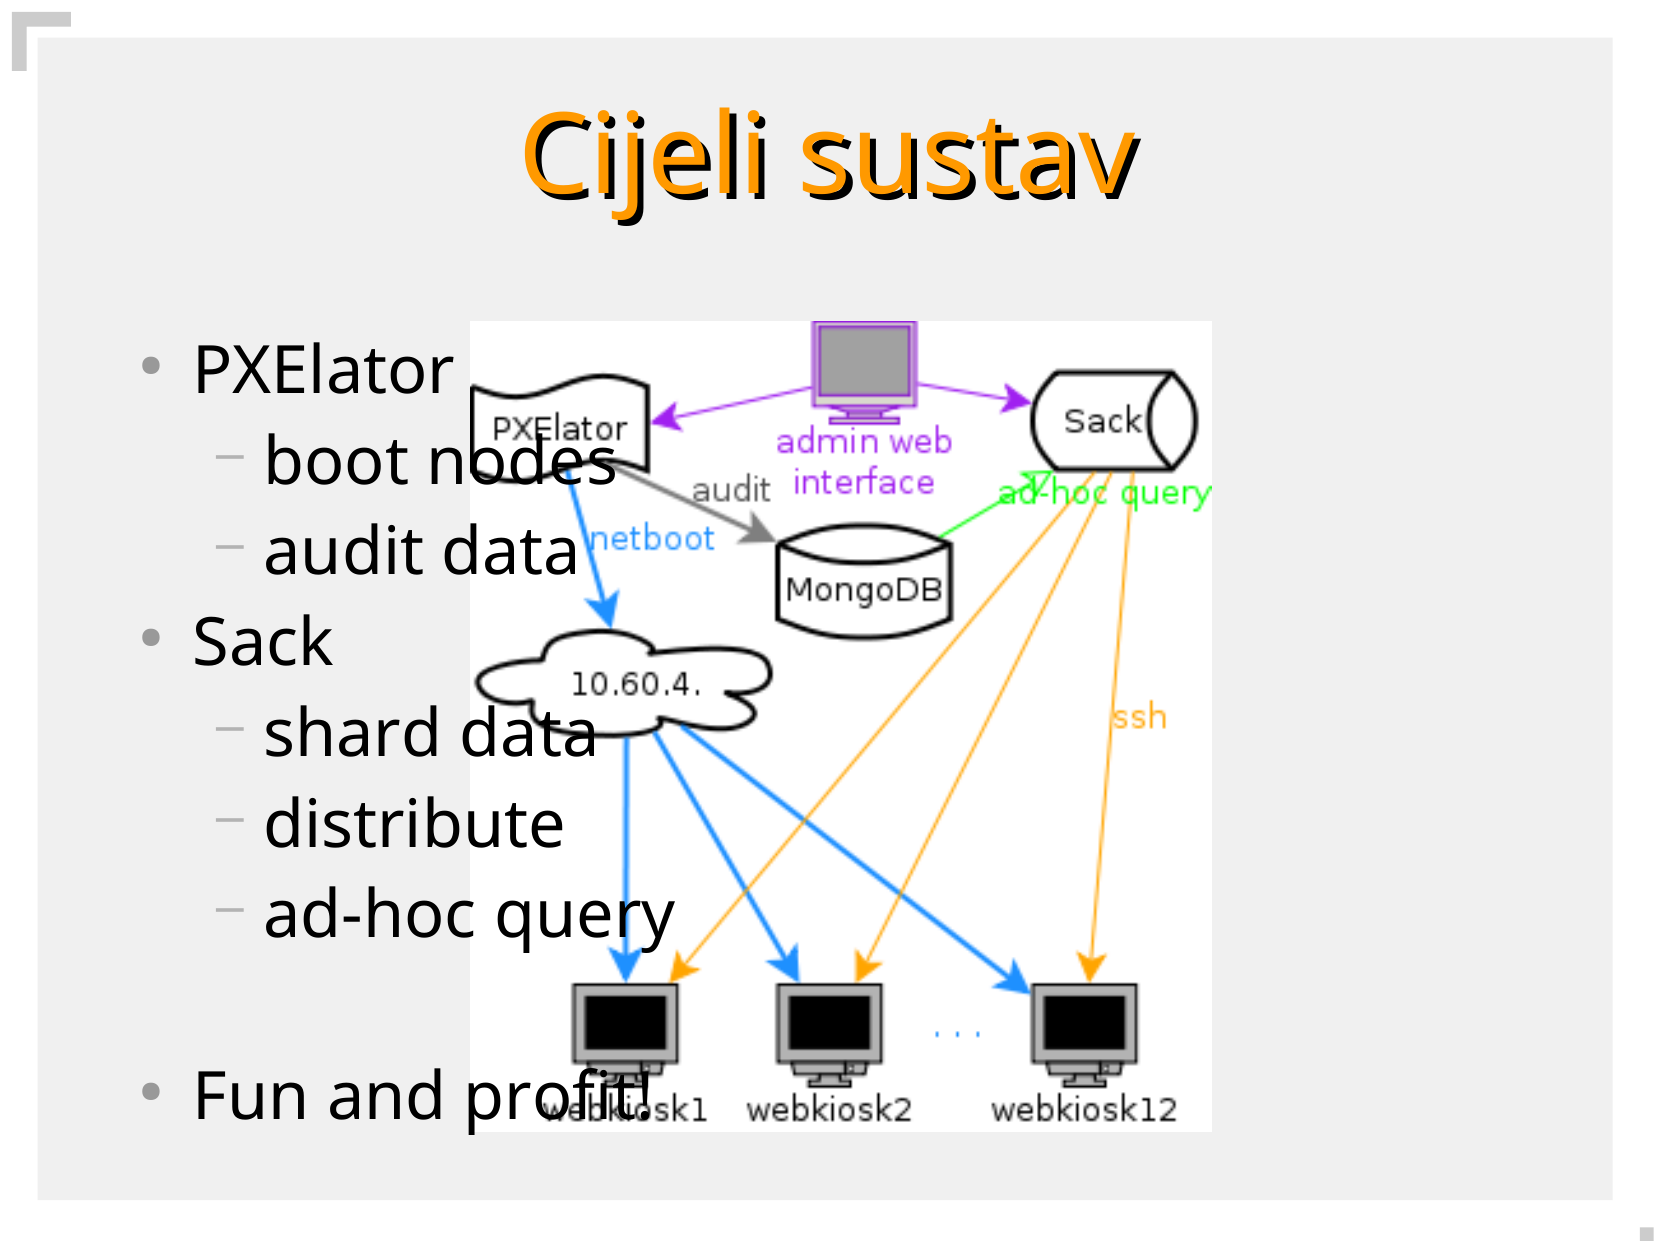

# Cijeli sustav
PXElator
boot nodes
audit data
Sack
shard data
distribute
ad-hoc query
Fun and profit!